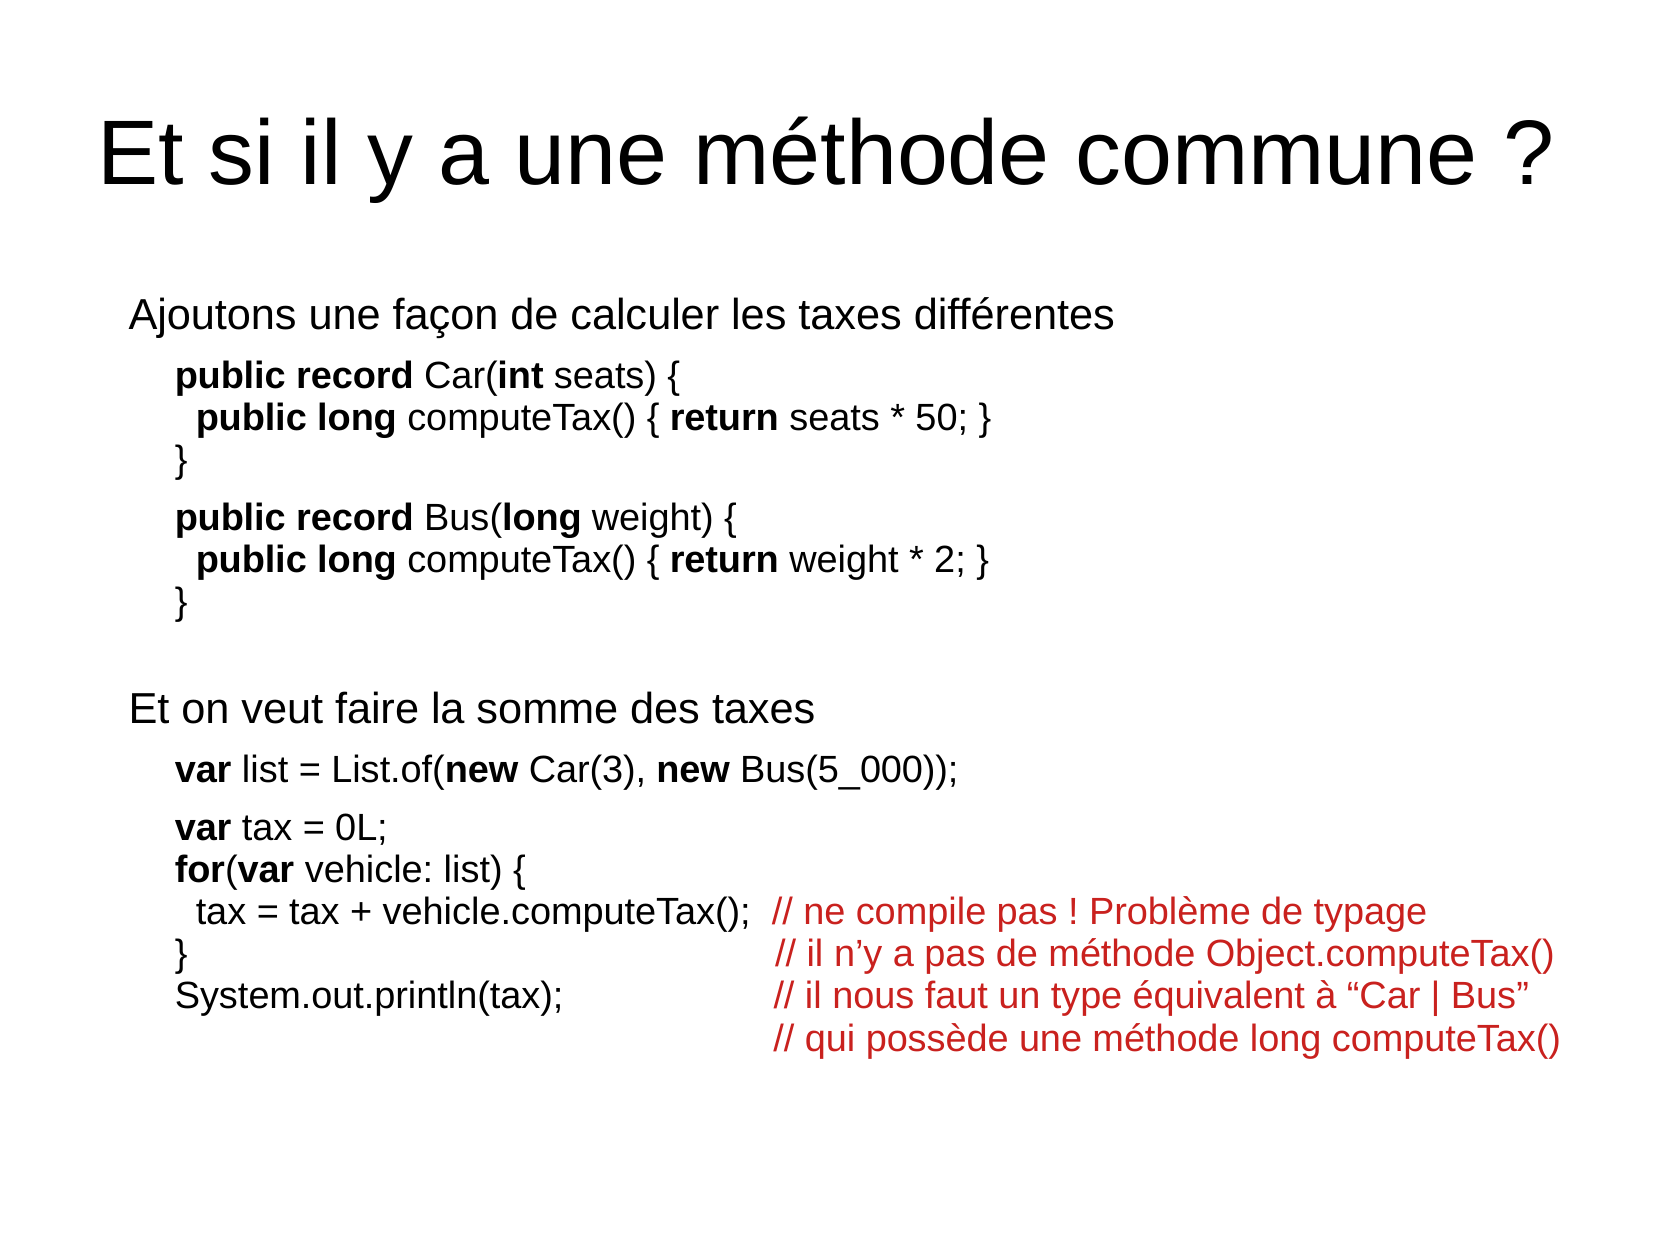

# Et si il y a une méthode commune ?
Ajoutons une façon de calculer les taxes différentes
public record Car(int seats) {
 public long computeTax() { return seats * 50; }
}
public record Bus(long weight) {
 public long computeTax() { return weight * 2; }
}
Et on veut faire la somme des taxes
var list = List.of(new Car(3), new Bus(5_000));
var tax = 0L;
for(var vehicle: list) {
 tax = tax + vehicle.computeTax(); // ne compile pas ! Problème de typage
} // il n’y a pas de méthode Object.computeTax()
System.out.println(tax); // il nous faut un type équivalent à “Car | Bus”
 // qui possède une méthode long computeTax()